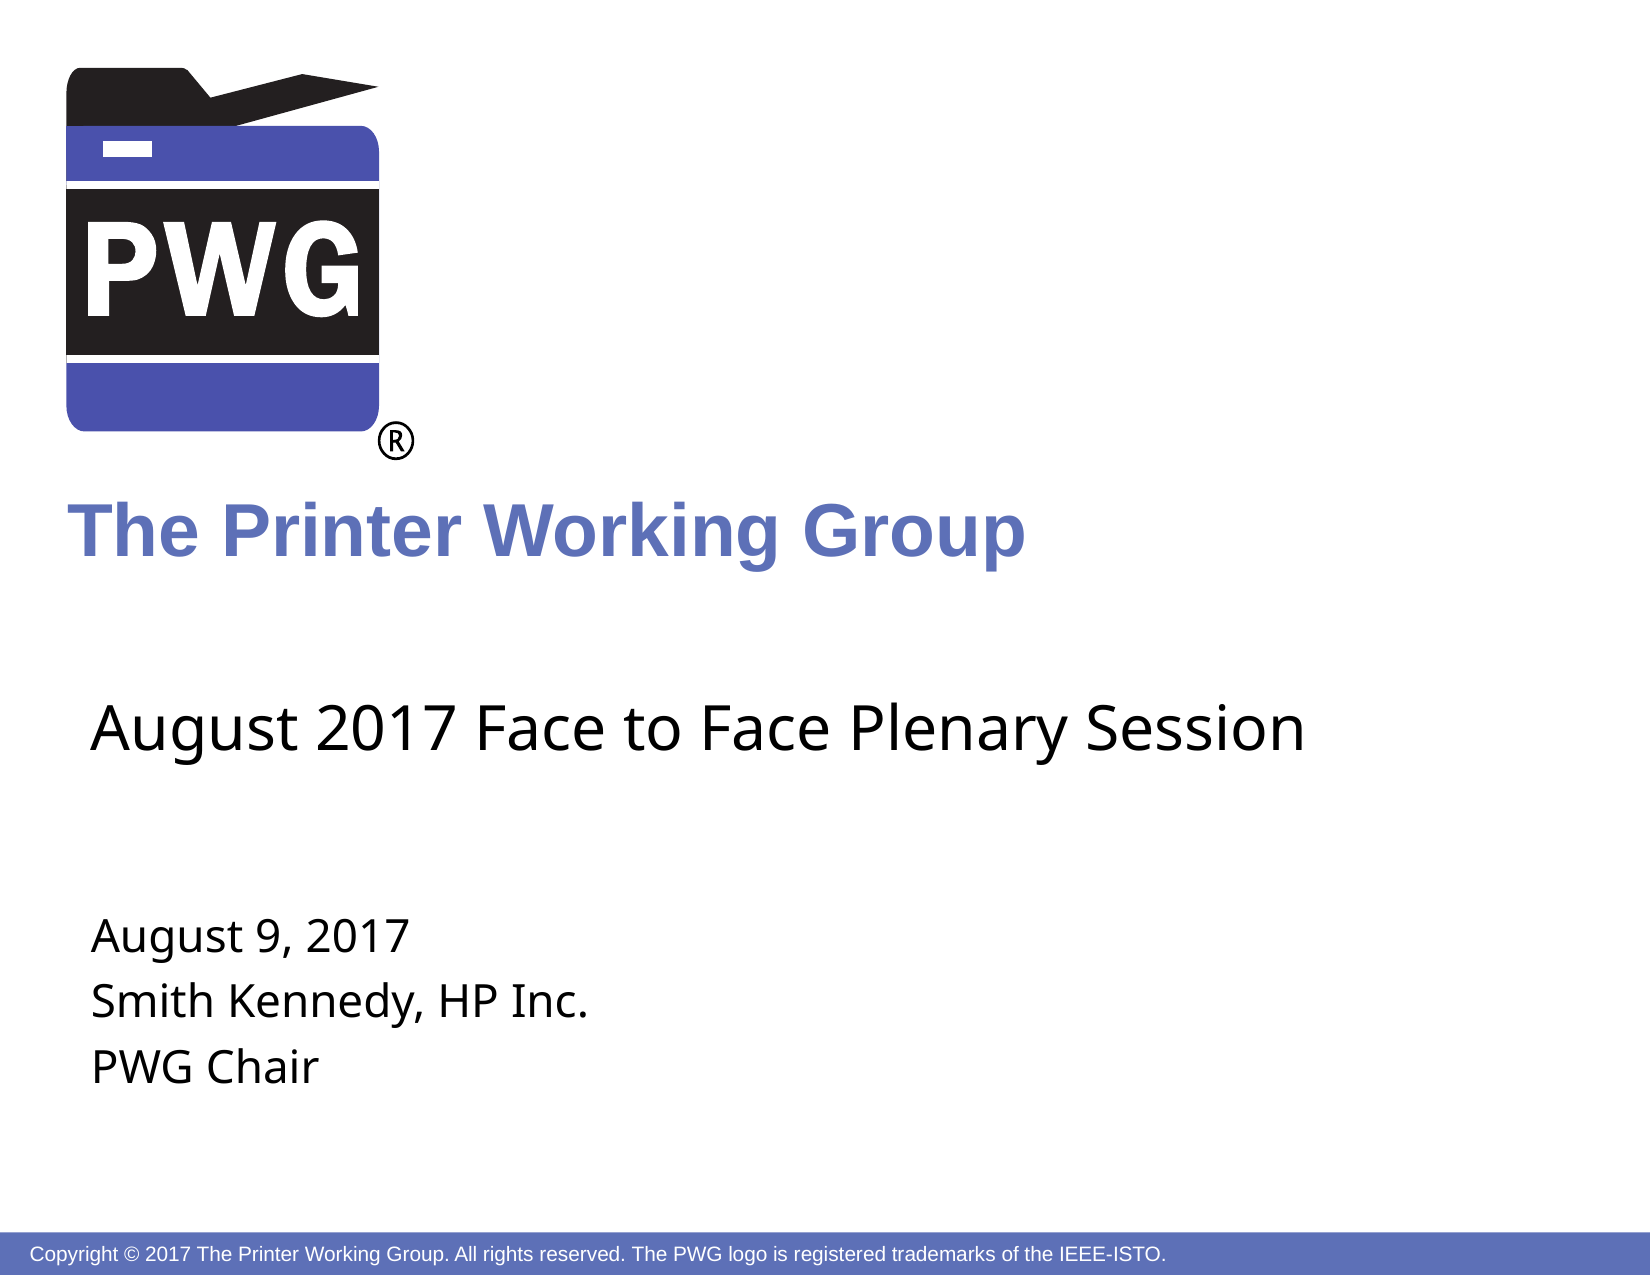

# August 2017 Face to Face Plenary Session
August 9, 2017
Smith Kennedy, HP Inc.
PWG Chair